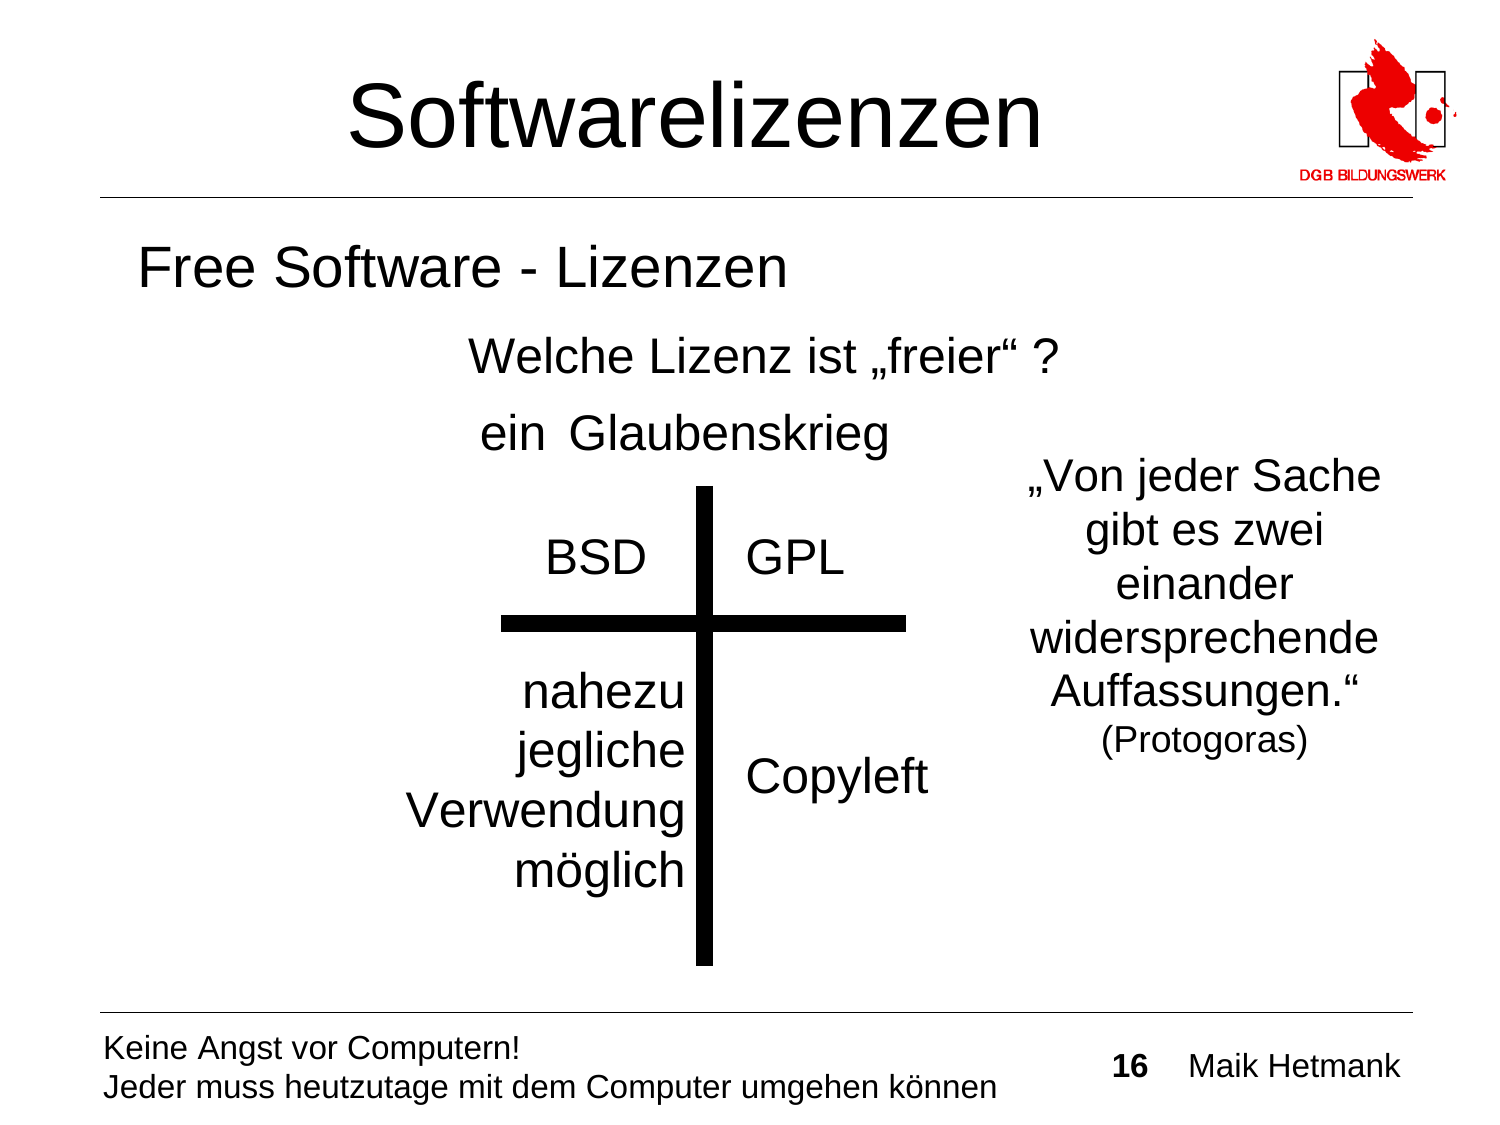

# Softwarelizenzen
Free Software - Lizenzen
Welche Lizenz ist „freier“ ?
ein
Glaubenskrieg
„Von jeder Sache gibt es zwei einander widersprechende Auffassungen.“ (Protogoras)
BSD
GPL
nahezu
jegliche
Verwendung
möglich
Copyleft